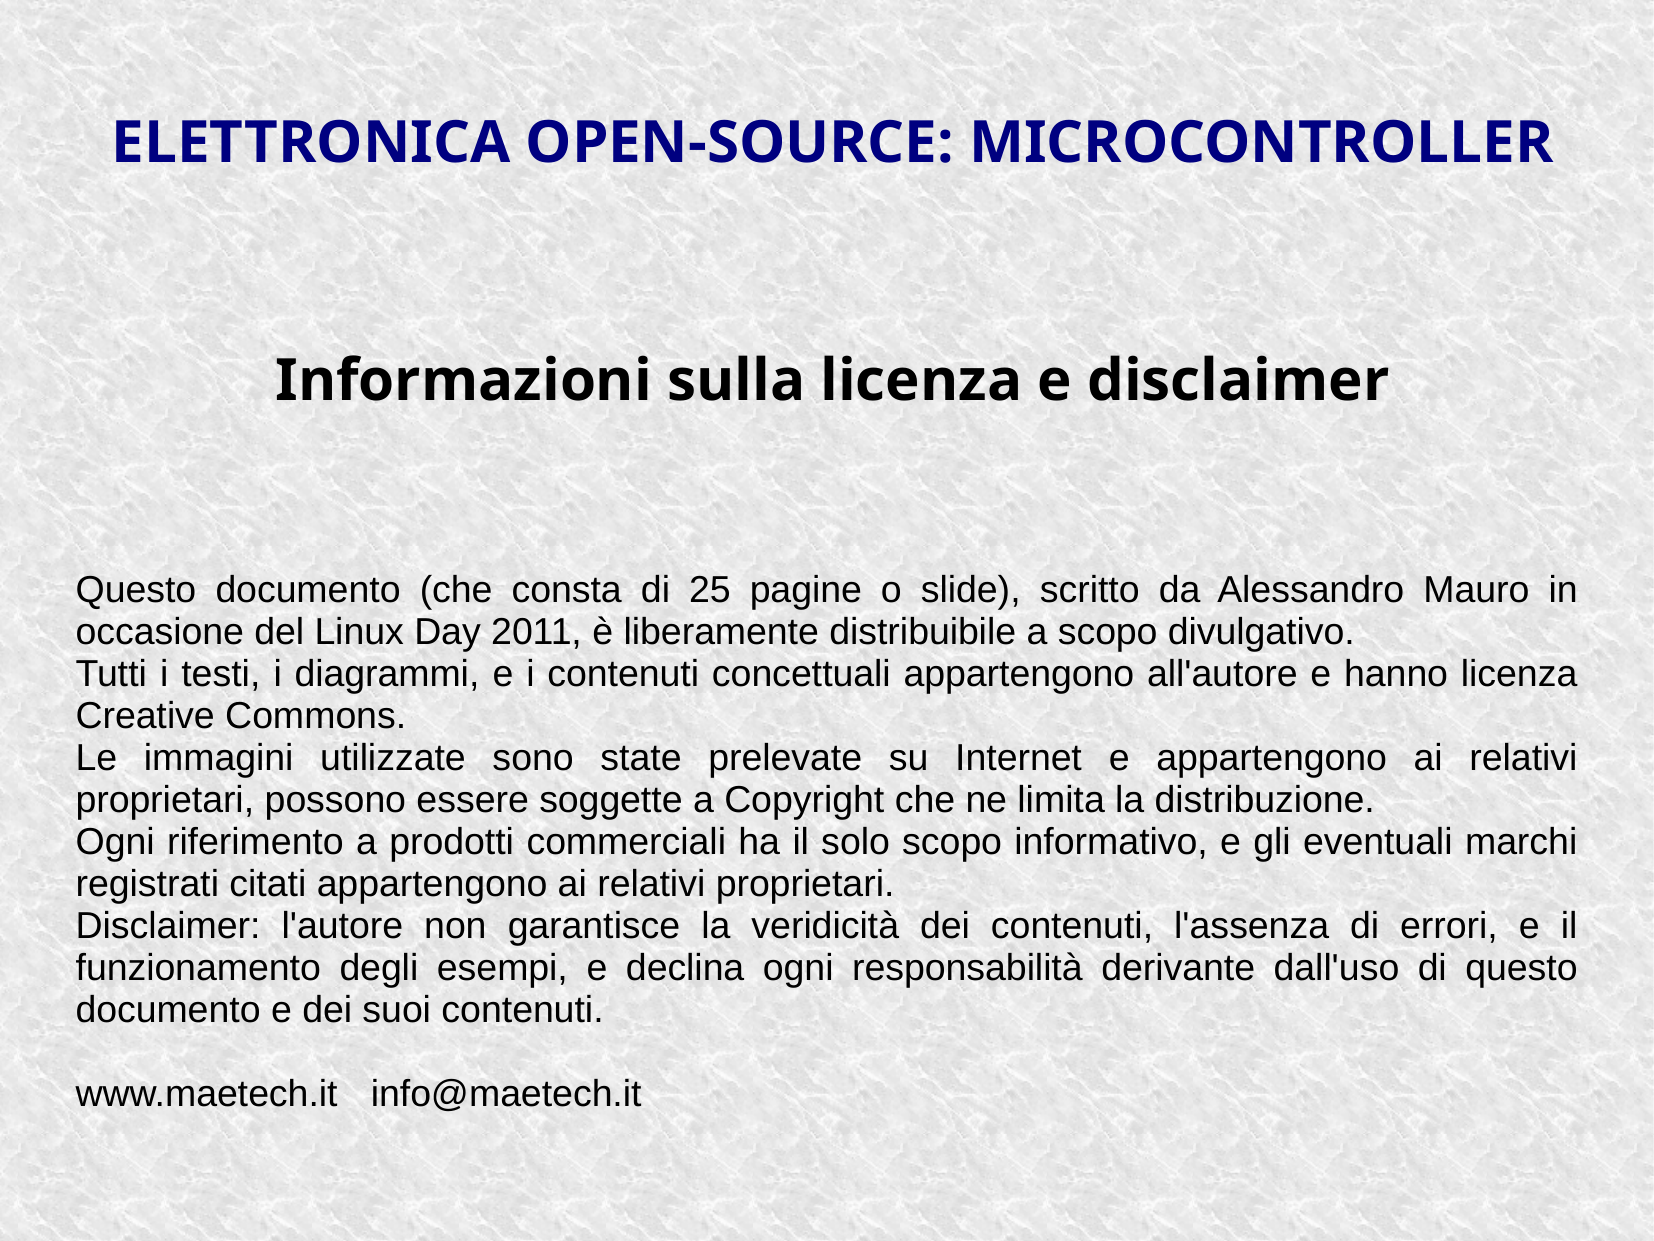

# ELETTRONICA OPEN-SOURCE: MICROCONTROLLER Informazioni sulla licenza e disclaimer
Questo documento (che consta di 25 pagine o slide), scritto da Alessandro Mauro in occasione del Linux Day 2011, è liberamente distribuibile a scopo divulgativo.
Tutti i testi, i diagrammi, e i contenuti concettuali appartengono all'autore e hanno licenza Creative Commons.
Le immagini utilizzate sono state prelevate su Internet e appartengono ai relativi proprietari, possono essere soggette a Copyright che ne limita la distribuzione.
Ogni riferimento a prodotti commerciali ha il solo scopo informativo, e gli eventuali marchi registrati citati appartengono ai relativi proprietari.
Disclaimer: l'autore non garantisce la veridicità dei contenuti, l'assenza di errori, e il funzionamento degli esempi, e declina ogni responsabilità derivante dall'uso di questo documento e dei suoi contenuti.
www.maetech.it	info@maetech.it